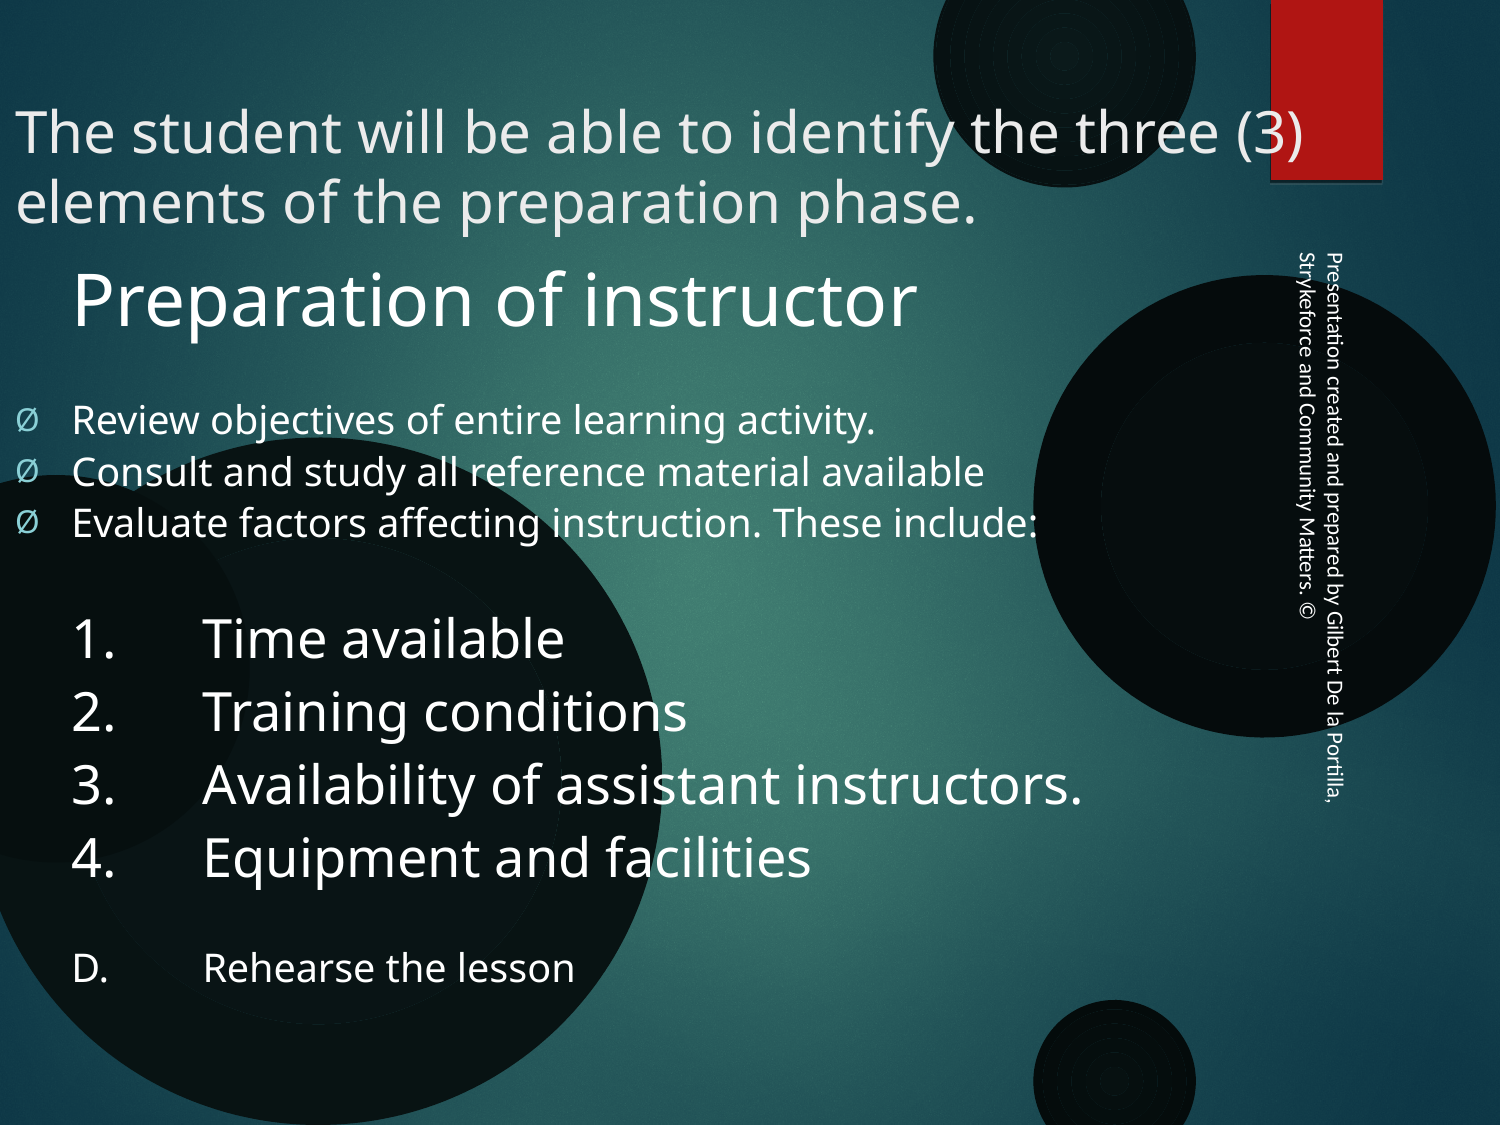

# The student will be able to identify the three (3) elements of the preparation phase.
Preparation of instructor
Review objectives of entire learning activity.
Consult and study all reference material available
Evaluate factors affecting instruction. These include:
1.	Time available
2.	Training conditions
3.	Availability of assistant instructors.
4.	Equipment and facilities
D.	Rehearse the lesson
Presentation created and prepared by Gilbert De la Portilla, Strykeforce and Community Matters. ©